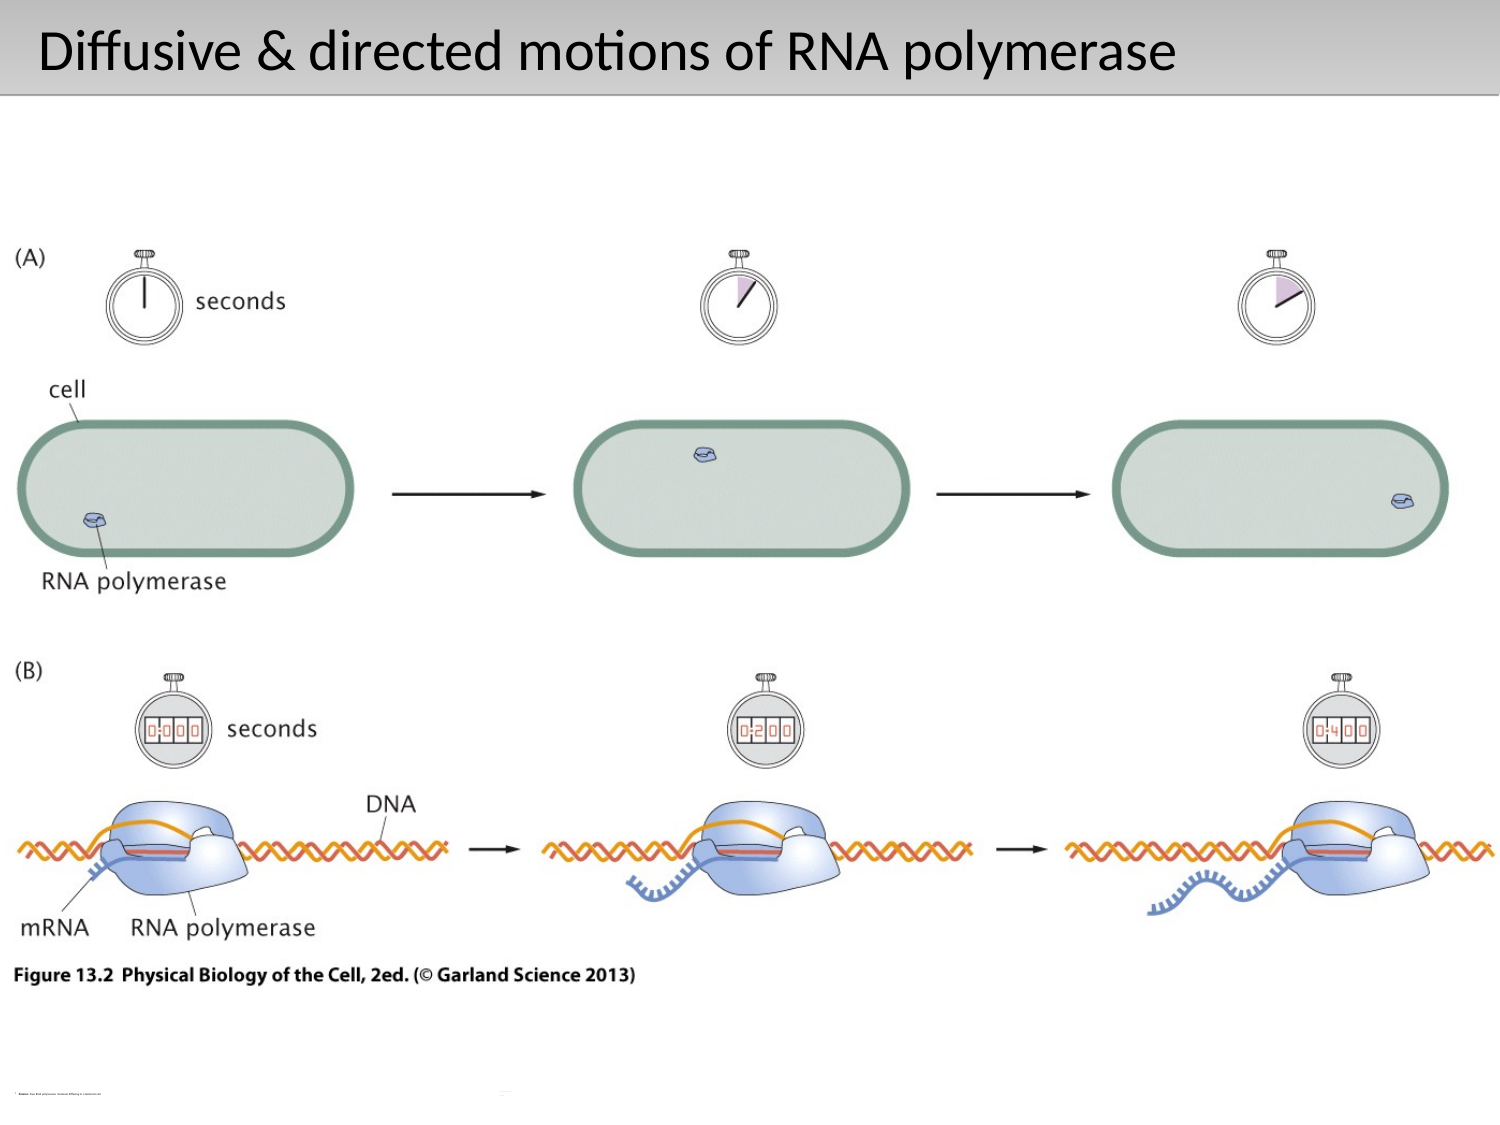

# Diffusive & directed motions of RNA polymerase
Passive: Free RNA polymerase molecule diffusing in a bacterial cell
Active: One-dimensional motion of RNA polymerase along DNA
Energy source: NTP